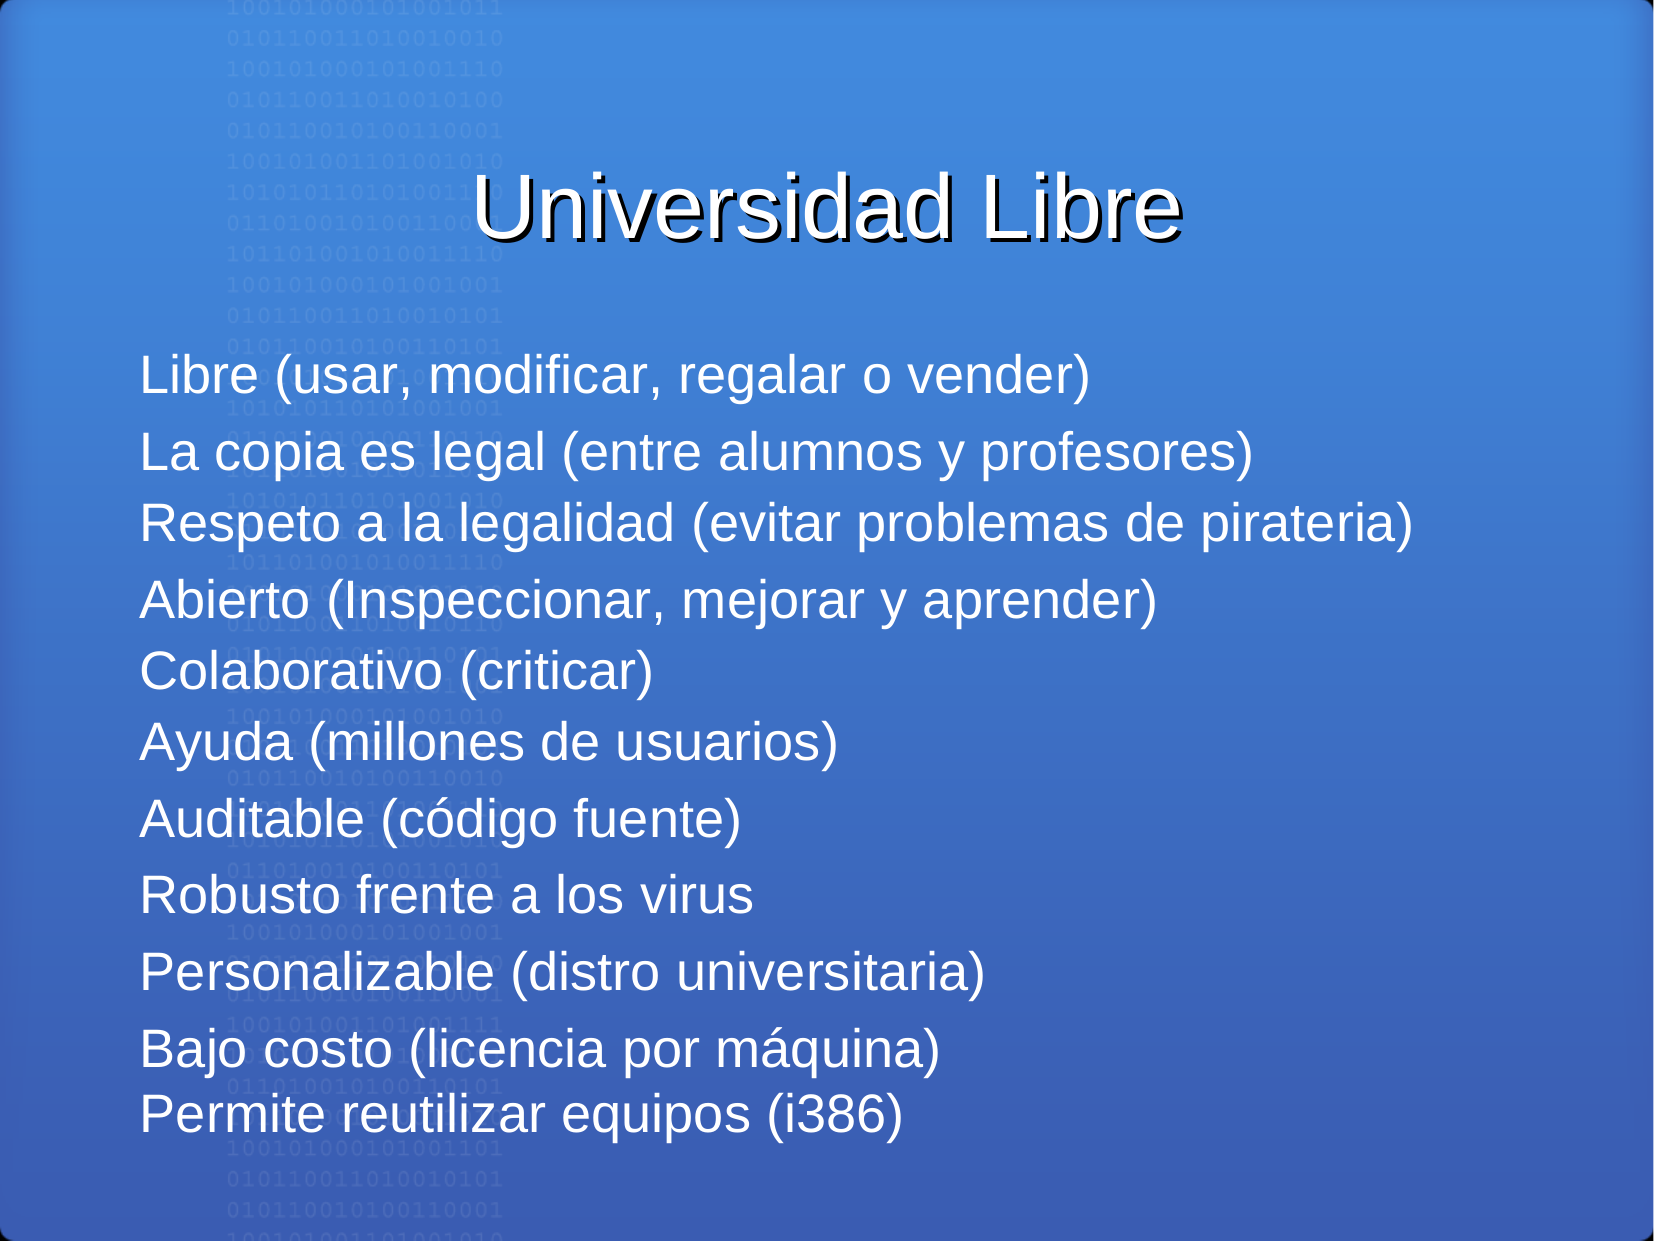

# Universidad Libre
Libre (usar, modificar, regalar o vender)
La copia es legal (entre alumnos y profesores)
Respeto a la legalidad (evitar problemas de pirateria)
Abierto (Inspeccionar, mejorar y aprender)
Colaborativo (criticar)
Ayuda (millones de usuarios)
Auditable (código fuente)
Robusto frente a los virus
Personalizable (distro universitaria)
Bajo costo (licencia por máquina)
Permite reutilizar equipos (i386)